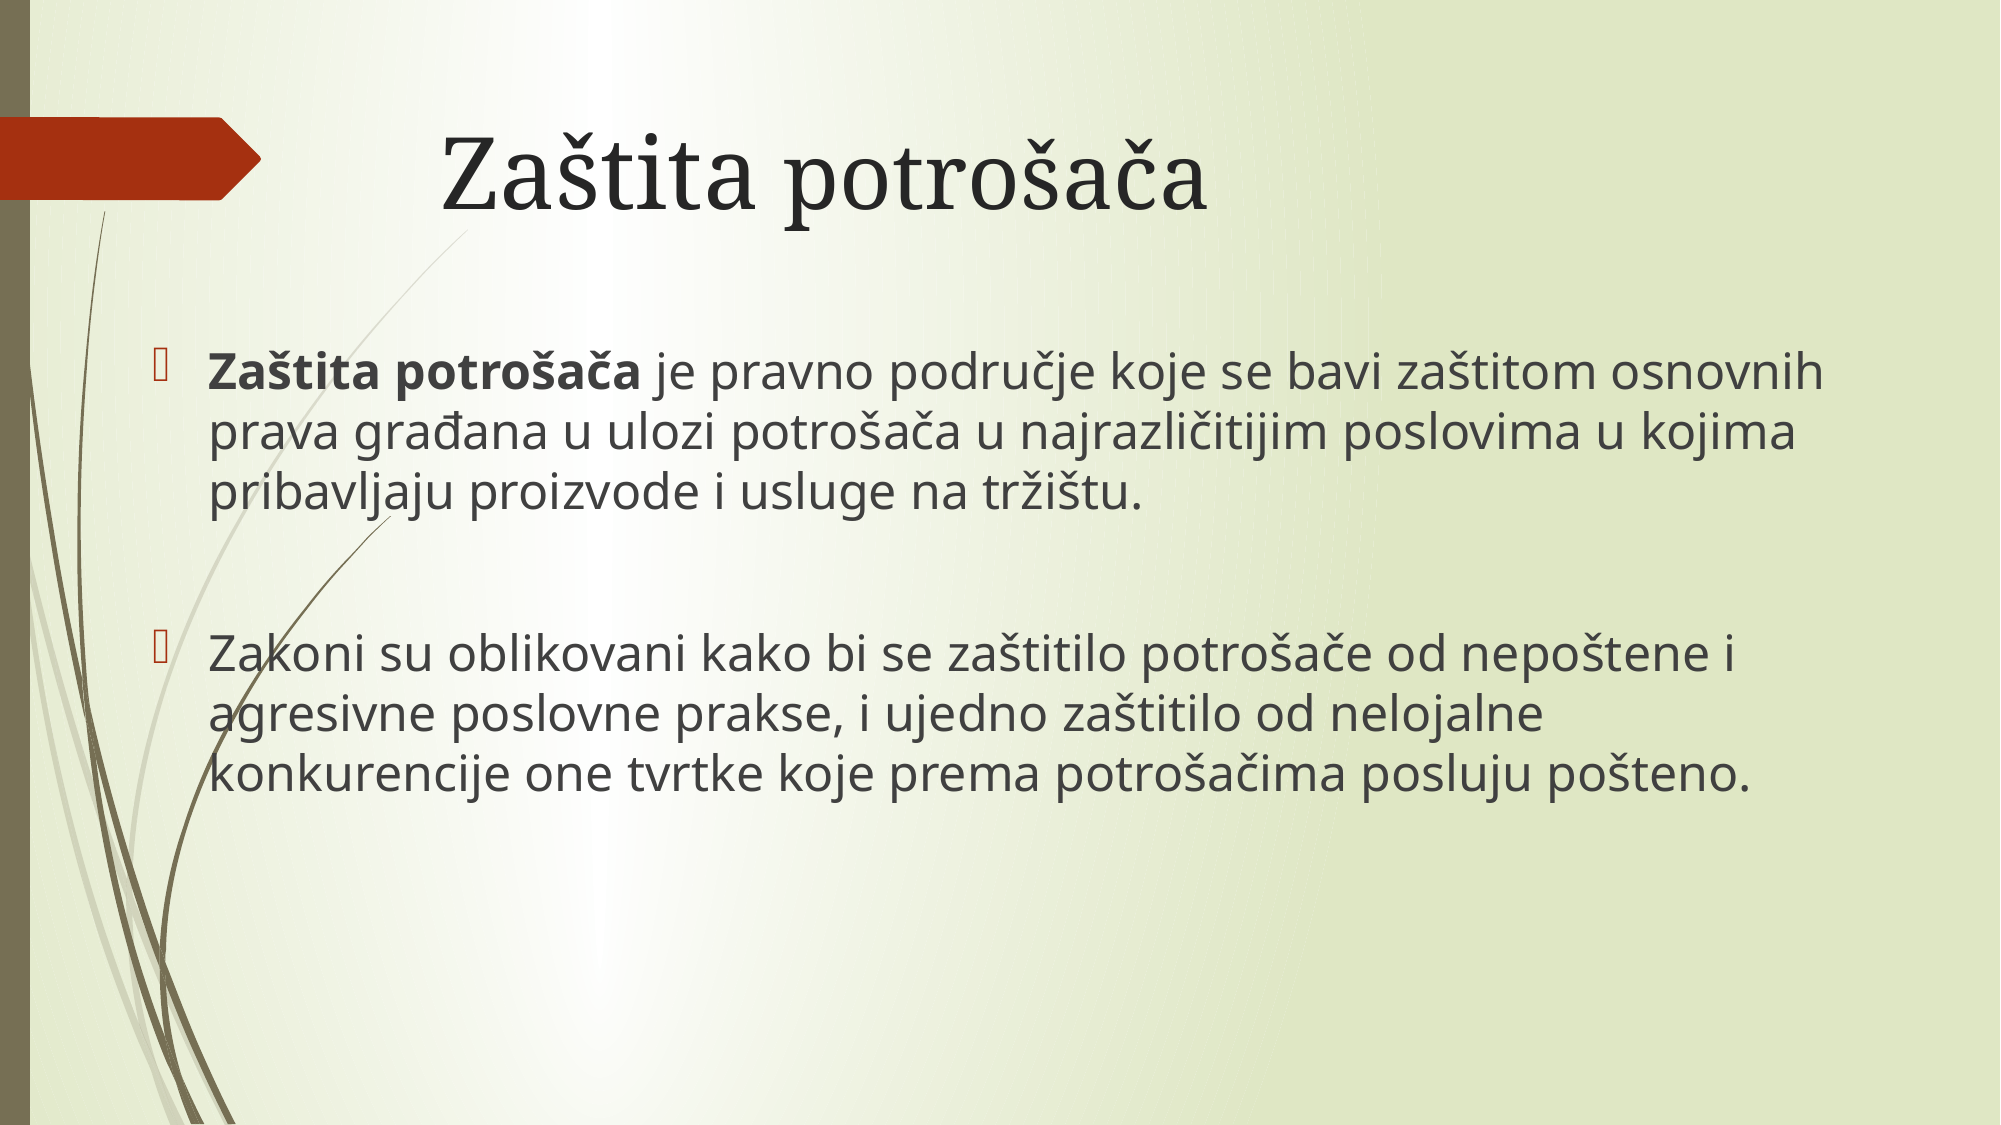

# Zaštita potrošača
Zaštita potrošača je pravno područje koje se bavi zaštitom osnovnih prava građana u ulozi potrošača u najrazličitijim poslovima u kojima pribavljaju proizvode i usluge na tržištu.
Zakoni su oblikovani kako bi se zaštitilo potrošače od nepoštene i agresivne poslovne prakse, i ujedno zaštitilo od nelojalne konkurencije one tvrtke koje prema potrošačima posluju pošteno.